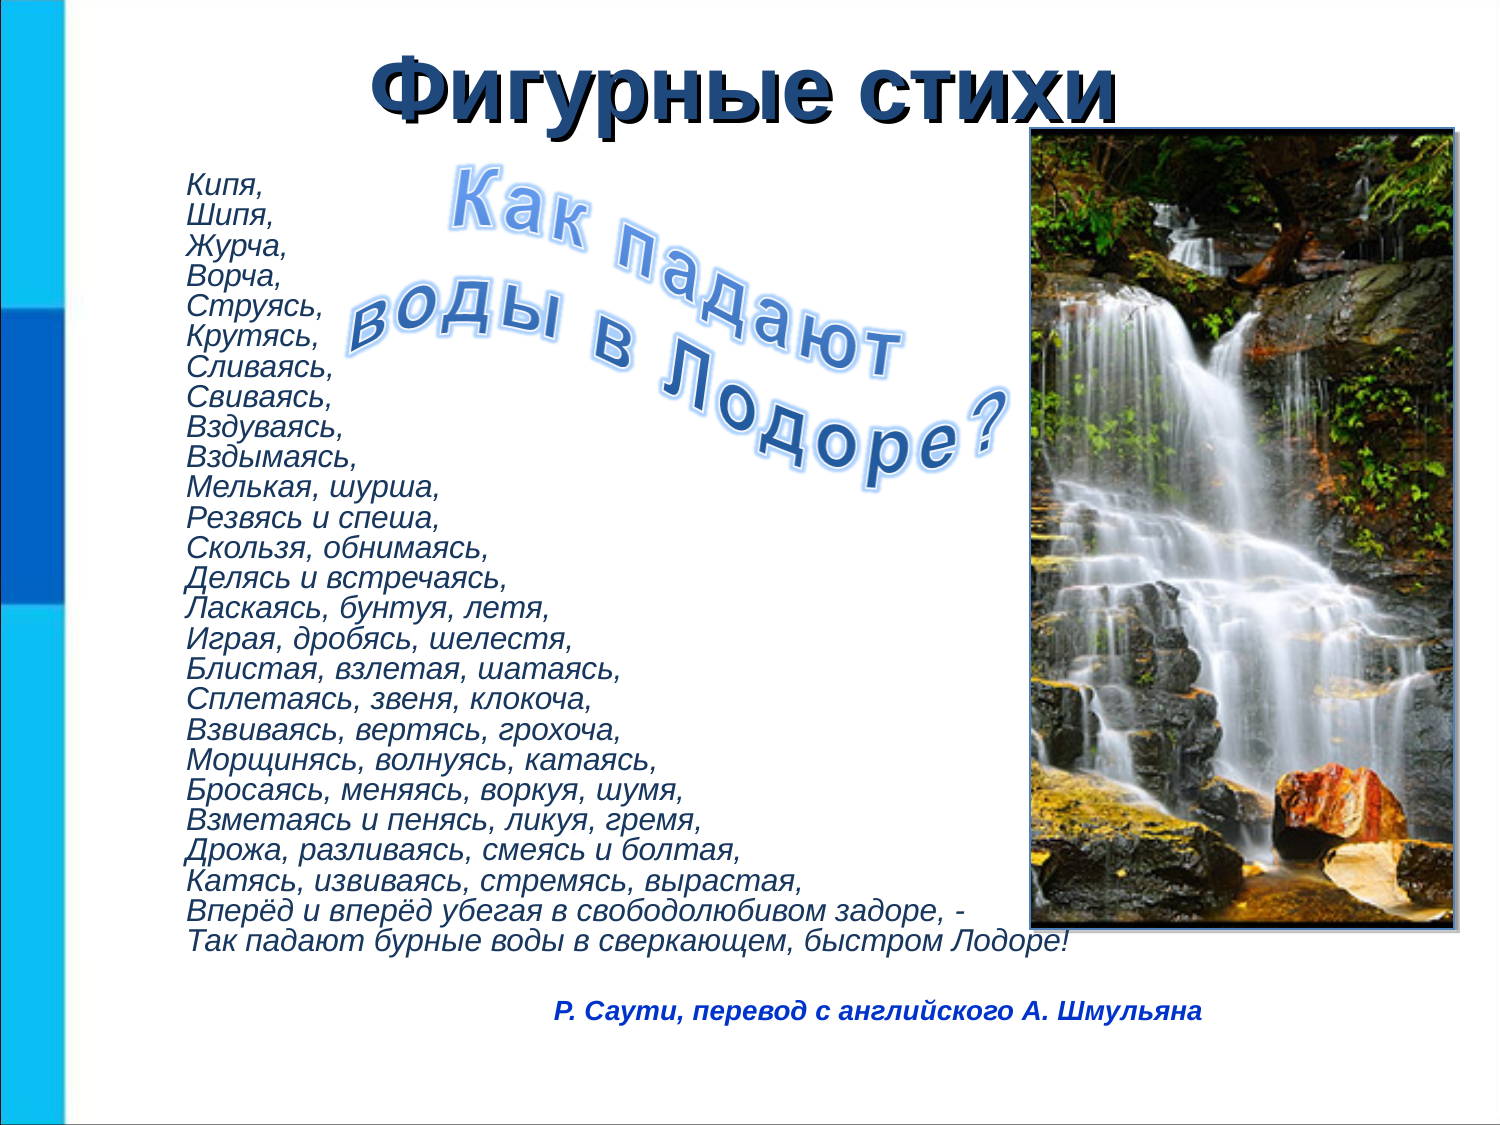

Фигурные стихи
# Кипя, Шипя, Журча, Ворча, Струясь, Крутясь, Сливаясь, Свиваясь, Вздуваясь, Вздымаясь, Мелькая, шурша, Резвясь и спеша, Скользя, обнимаясь, Делясь и встречаясь, Ласкаясь, бунтуя, летя, Играя, дробясь, шелестя, Блистая, взлетая, шатаясь, Сплетаясь, звеня, клокоча, Взвиваясь, вертясь, грохоча, Морщинясь, волнуясь, катаясь, Бросаясь, меняясь, воркуя, шумя, Взметаясь и пенясь, ликуя, гремя, Дрожа, разливаясь, смеясь и болтая, Катясь, извиваясь, стремясь, вырастая, Вперёд и вперёд убегая в свободолюбивом задоре, -  Так падают бурные воды в сверкающем, быстром Лодоре!
Р. Саути, перевод с английского А. Шмульяна